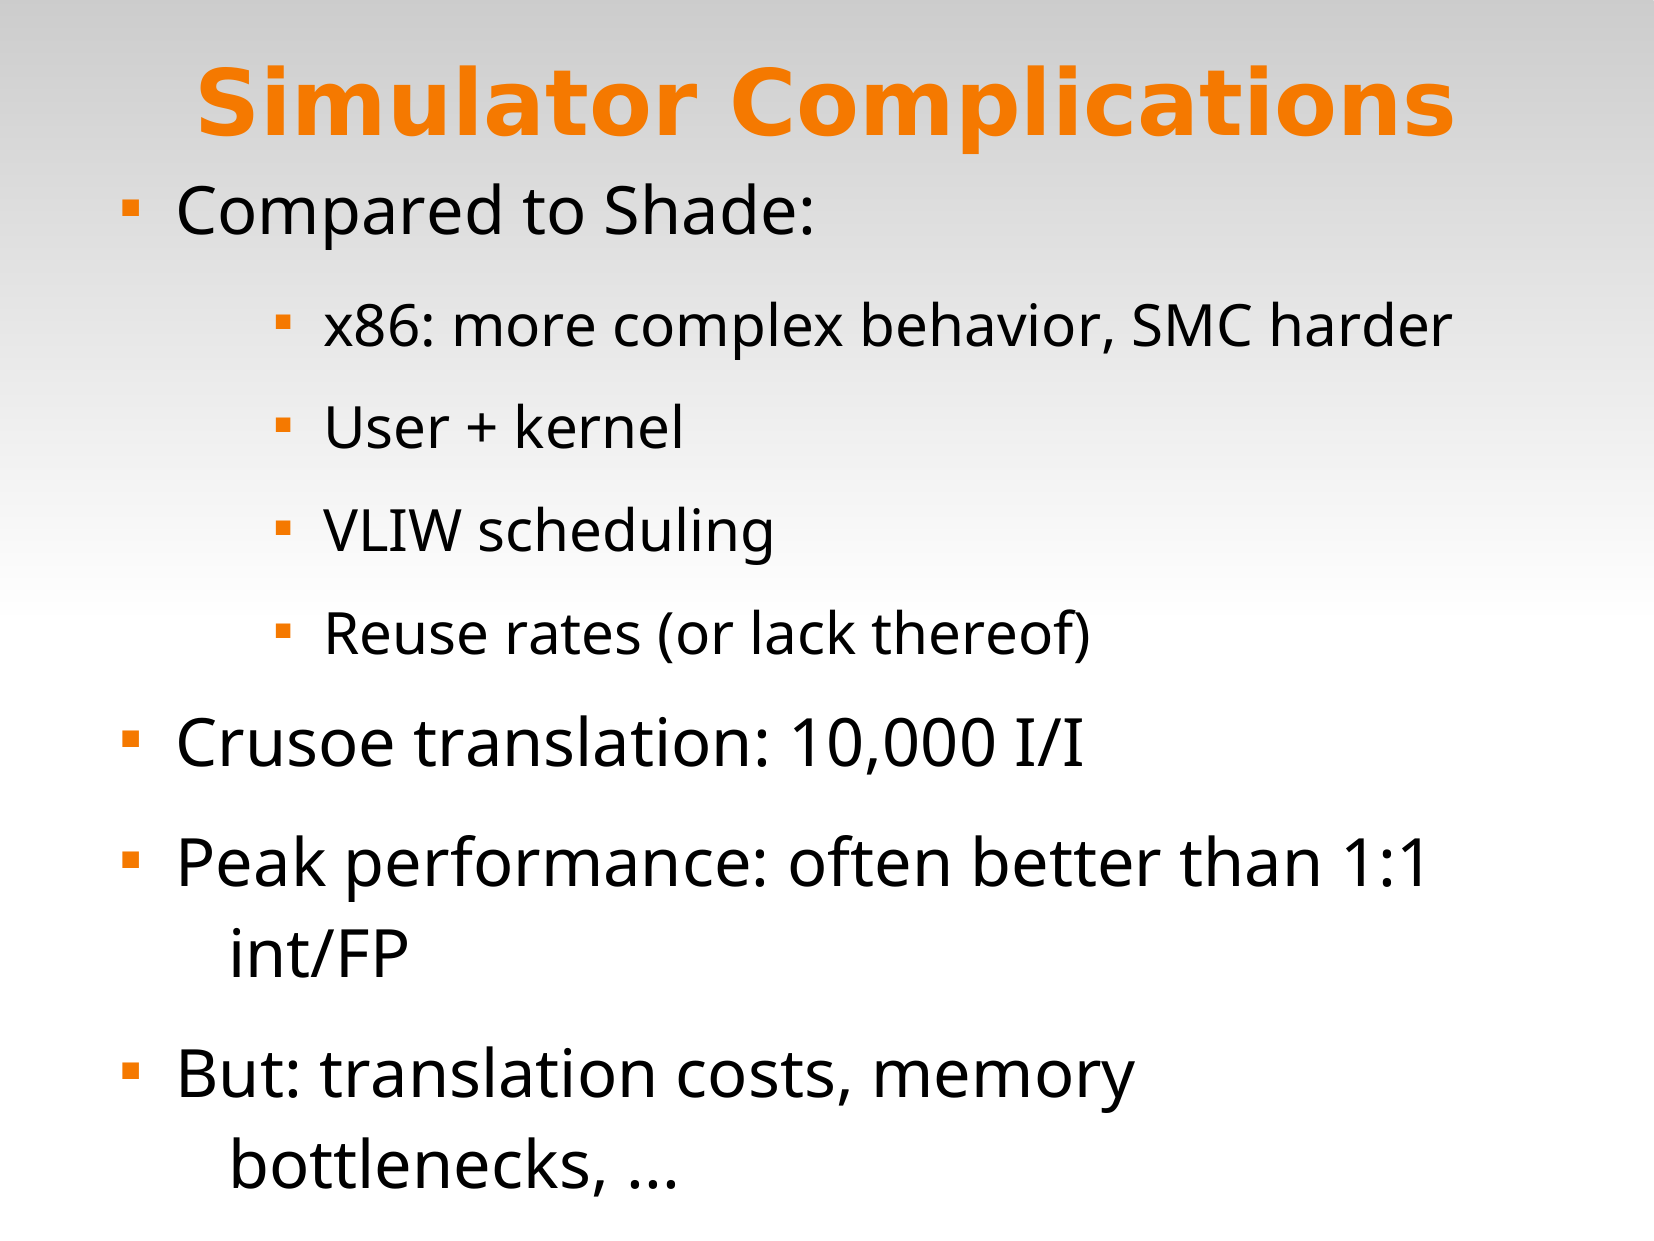

# Simulator Complications
Compared to Shade:
x86: more complex behavior, SMC harder
User + kernel
VLIW scheduling
Reuse rates (or lack thereof)
Crusoe translation: 10,000 I/I
Peak performance: often better than 1:1 int/FP
But: translation costs, memory bottlenecks, ...
Performance: varies with time, application
Humans remember “slow”